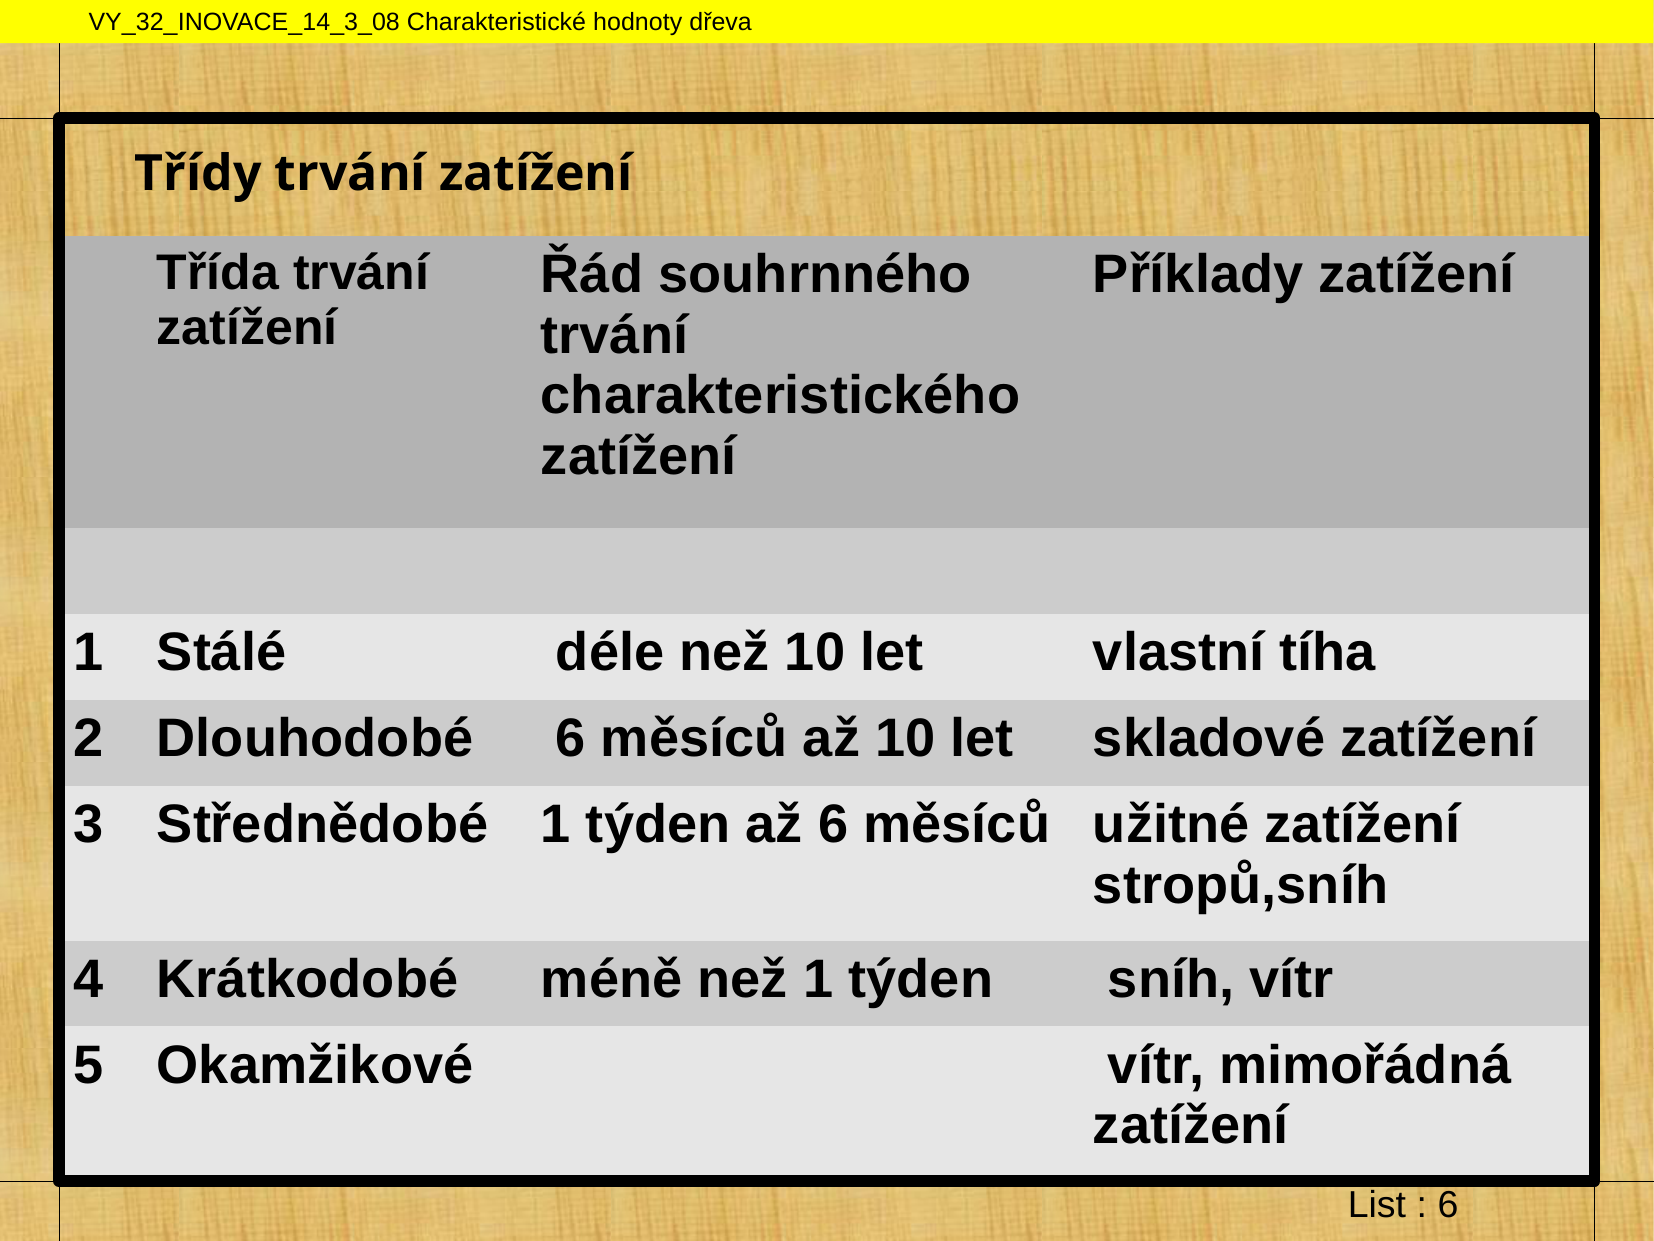

VY_32_INOVACE_14_3_08 Charakteristické hodnoty dřeva
Třídy trvání zatížení
| | Třída trvání zatížení | Řád souhrnného trvání charakteristického zatížení | Příklady zatížení |
| --- | --- | --- | --- |
| | | | |
| 1 | Stálé | déle než 10 let | vlastní tíha |
| 2 | Dlouhodobé | 6 měsíců až 10 let | skladové zatížení |
| 3 | Střednědobé | 1 týden až 6 měsíců | užitné zatížení stropů,sníh |
| 4 | Krátkodobé | méně než 1 týden | sníh, vítr |
| 5 | Okamžikové | | vítr, mimořádná zatížení |
List :